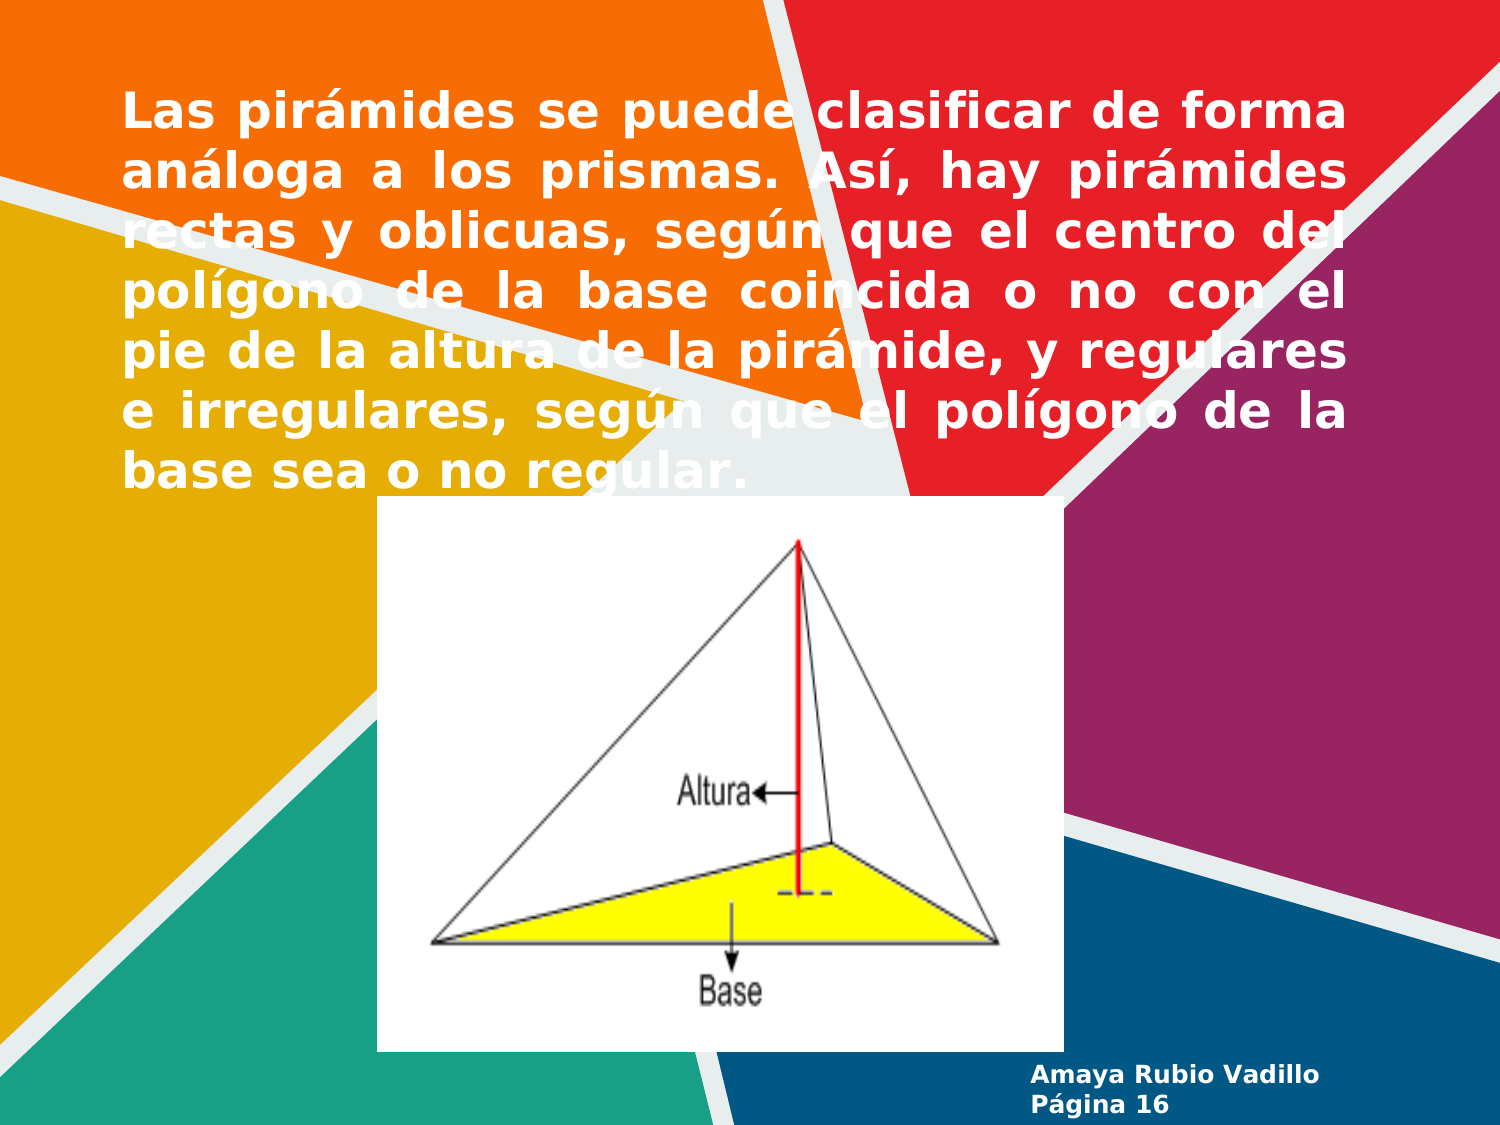

Las pirámides se puede clasificar de forma análoga a los prismas. Así, hay pirámides rectas y oblicuas, según que el centro del polígono de la base coincida o no con el pie de la altura de la pirámide, y regulares e irregulares, según que el polígono de la base sea o no regular.
Amaya Rubio
17
Amaya Rubio Vadillo	 Página 16